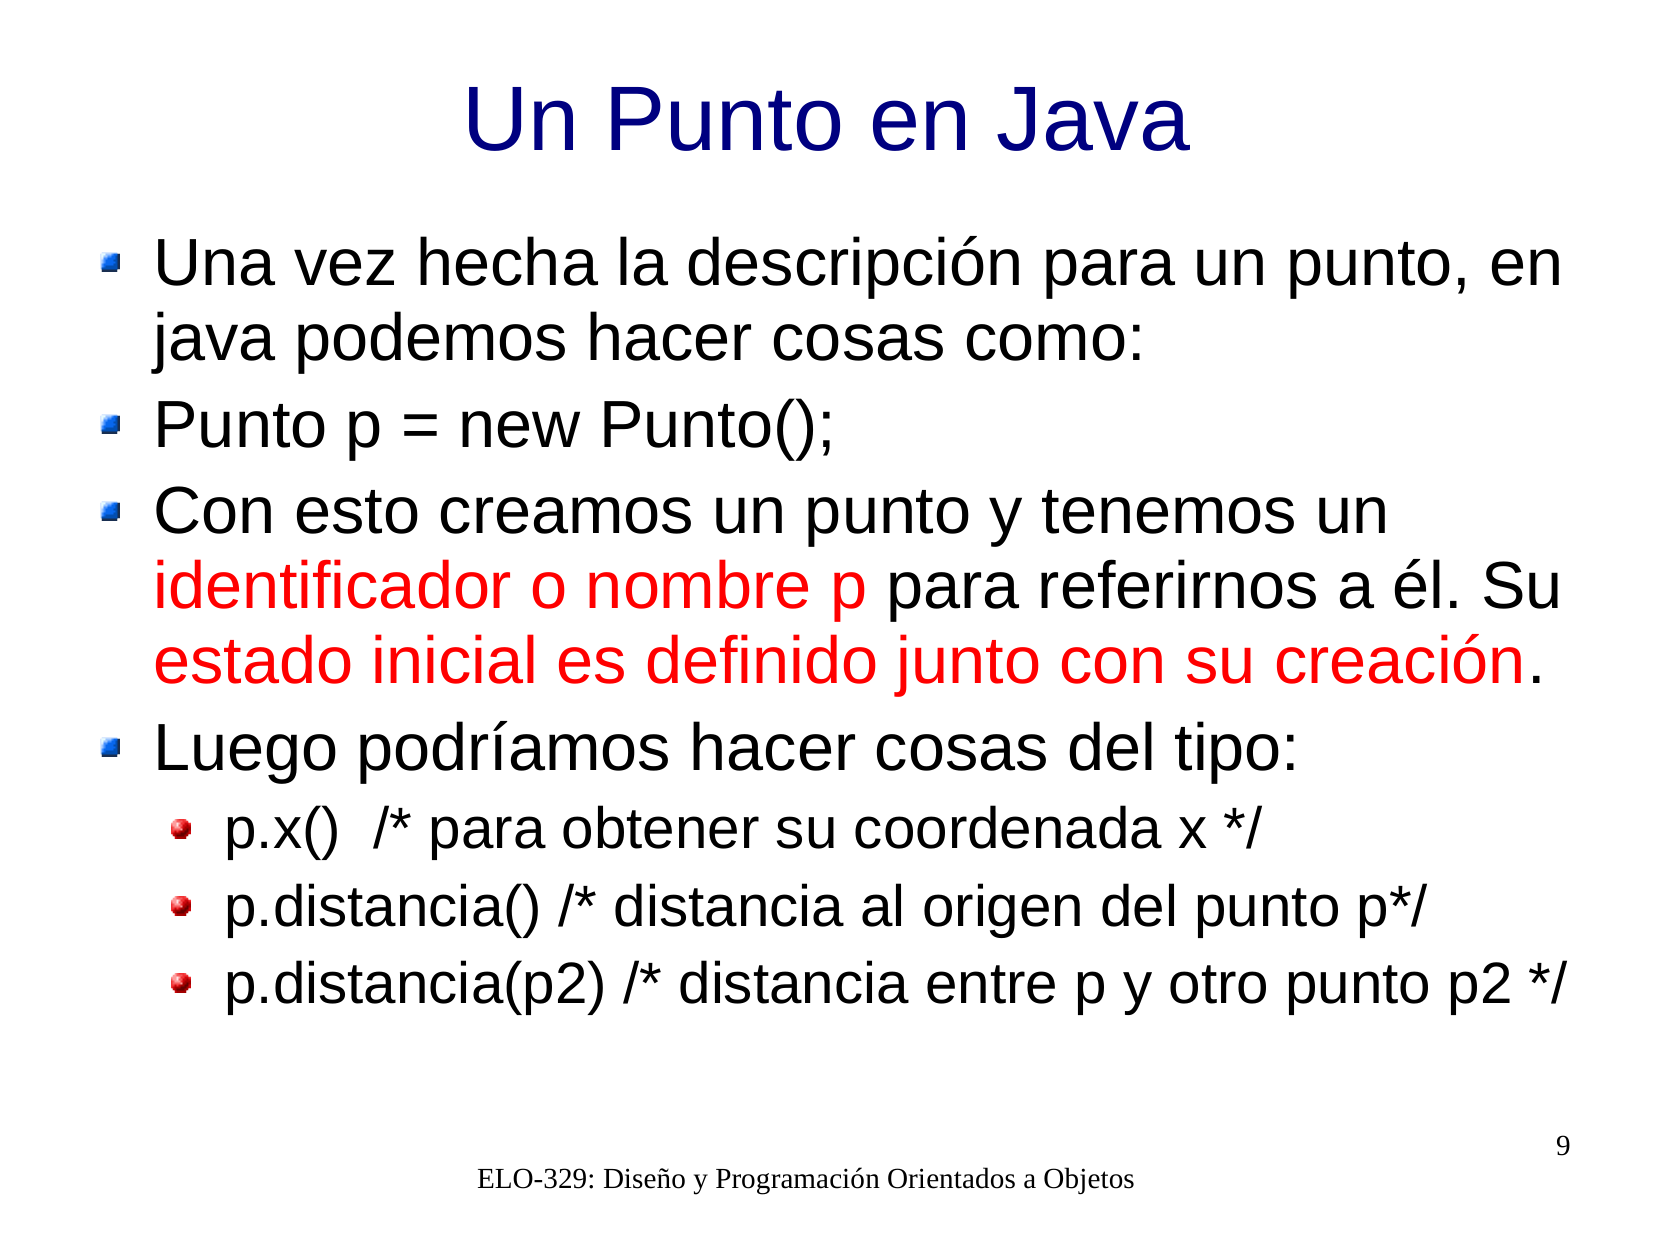

# Un Punto en Java
Una vez hecha la descripción para un punto, en java podemos hacer cosas como:
Punto p = new Punto();
Con esto creamos un punto y tenemos un identificador o nombre p para referirnos a él. Su estado inicial es definido junto con su creación.
Luego podríamos hacer cosas del tipo:
p.x() /* para obtener su coordenada x */
p.distancia() /* distancia al origen del punto p*/
p.distancia(p2) /* distancia entre p y otro punto p2 */
9